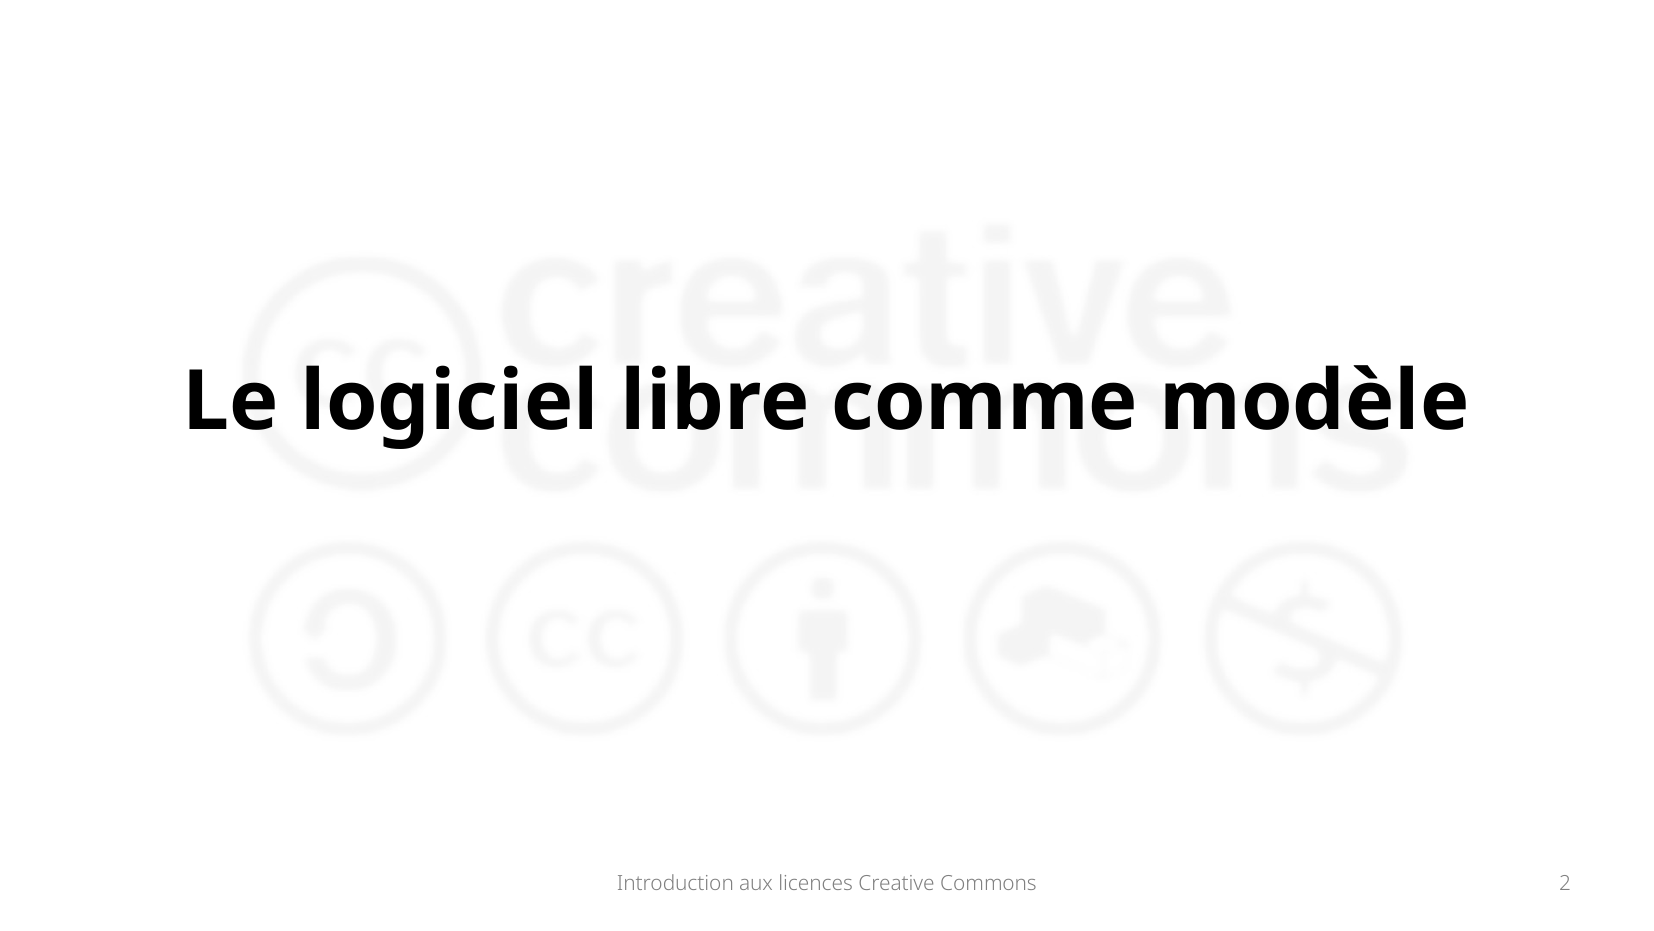

# Le logiciel libre comme modèle
Introduction aux licences Creative Commons
2